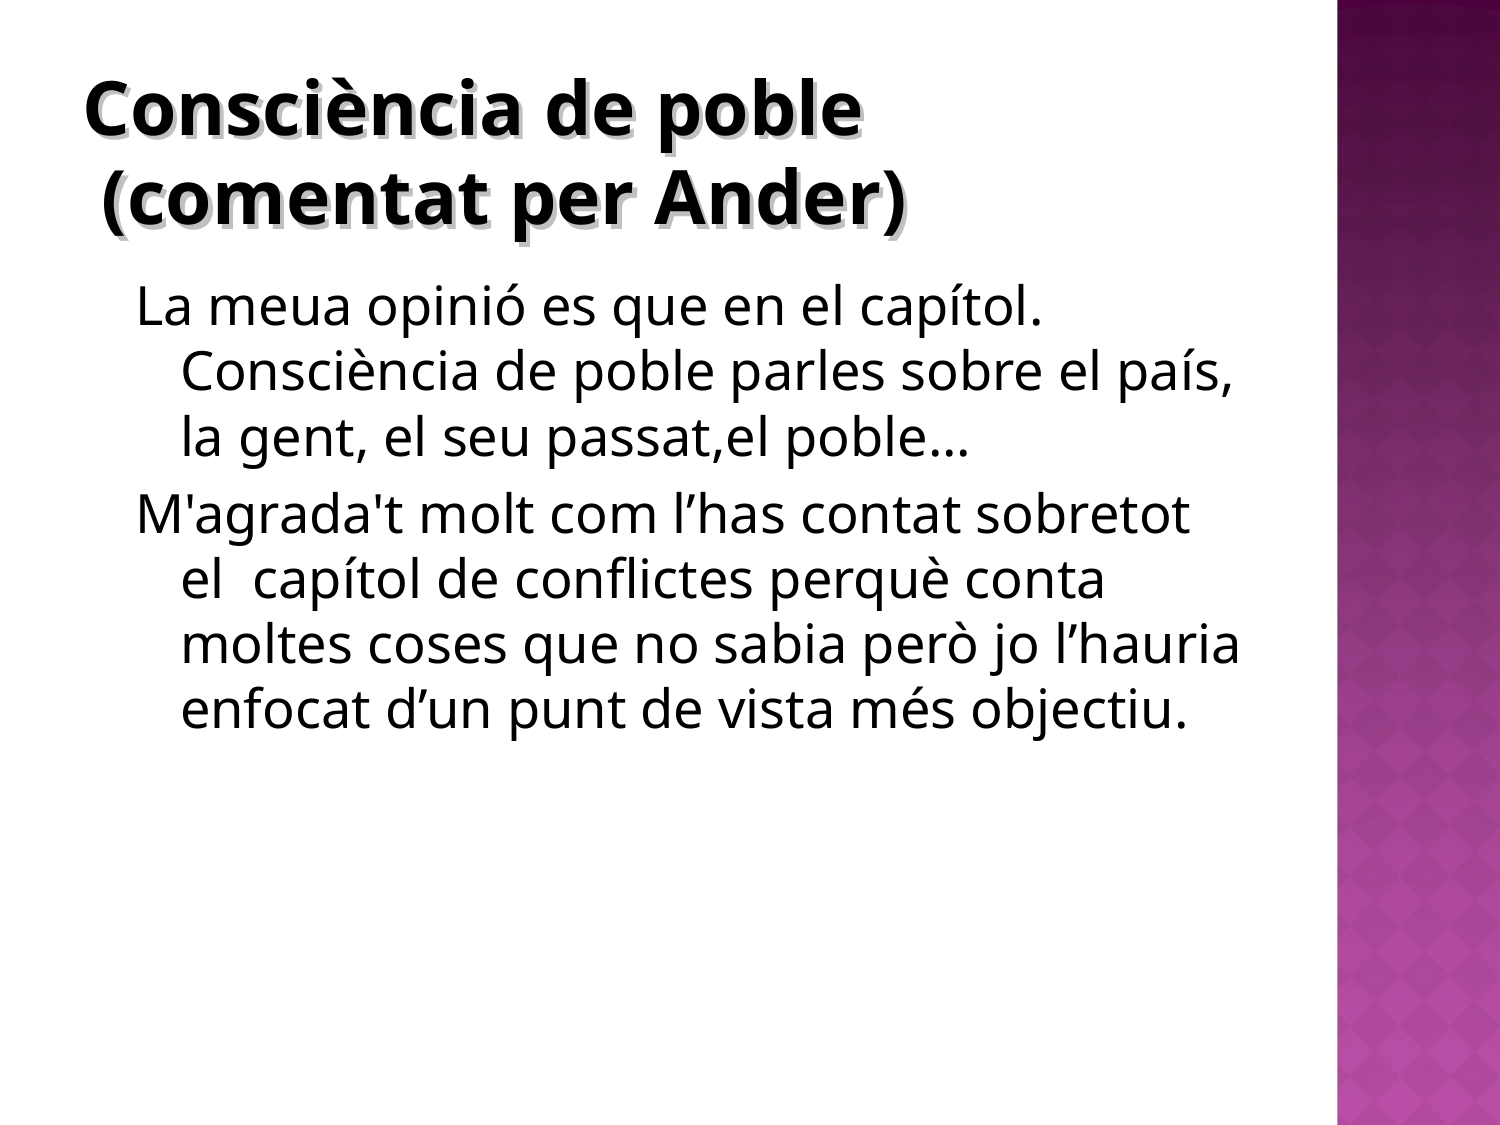

# Consciència de poble (comentat per Ander)
La meua opinió es que en el capítol. Consciència de poble parles sobre el país, la gent, el seu passat,el poble...
M'agrada't molt com l’has contat sobretot el capítol de conflictes perquè conta moltes coses que no sabia però jo l’hauria enfocat d’un punt de vista més objectiu.